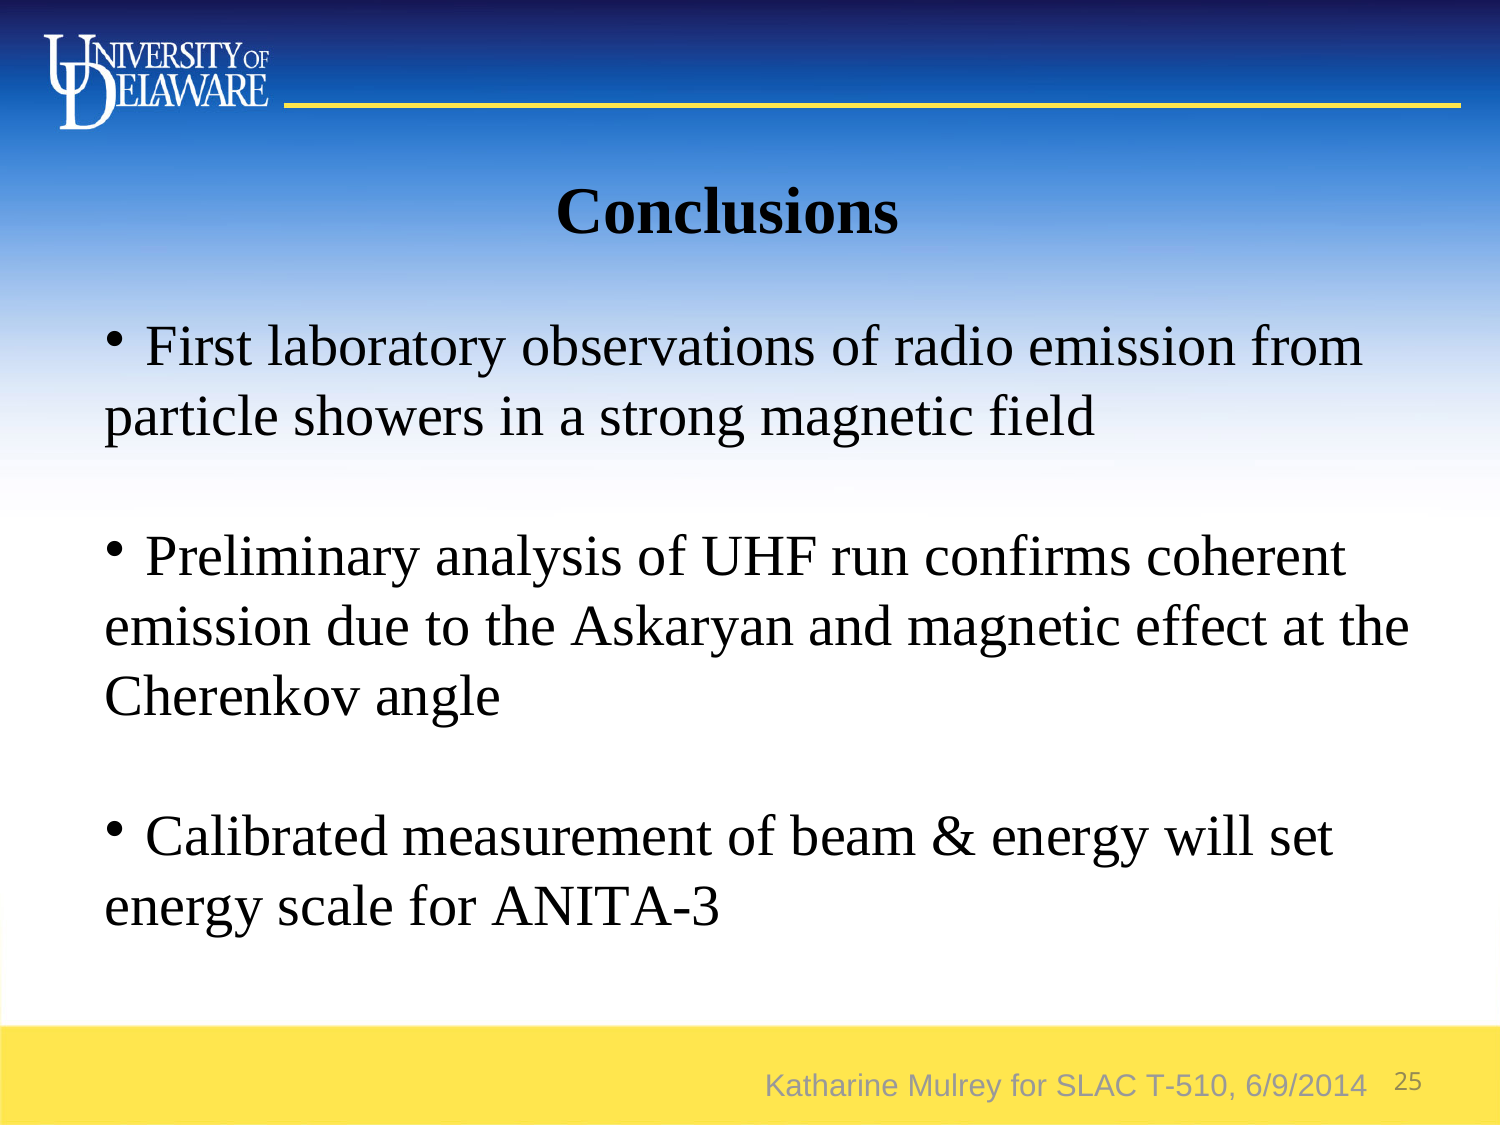

Conclusions
 First laboratory observations of radio emission from particle showers in a strong magnetic field
 Preliminary analysis of UHF run confirms coherent emission due to the Askaryan and magnetic effect at the Cherenkov angle
 Calibrated measurement of beam & energy will set energy scale for ANITA-3
25
Katharine Mulrey for SLAC T-510, 6/9/2014